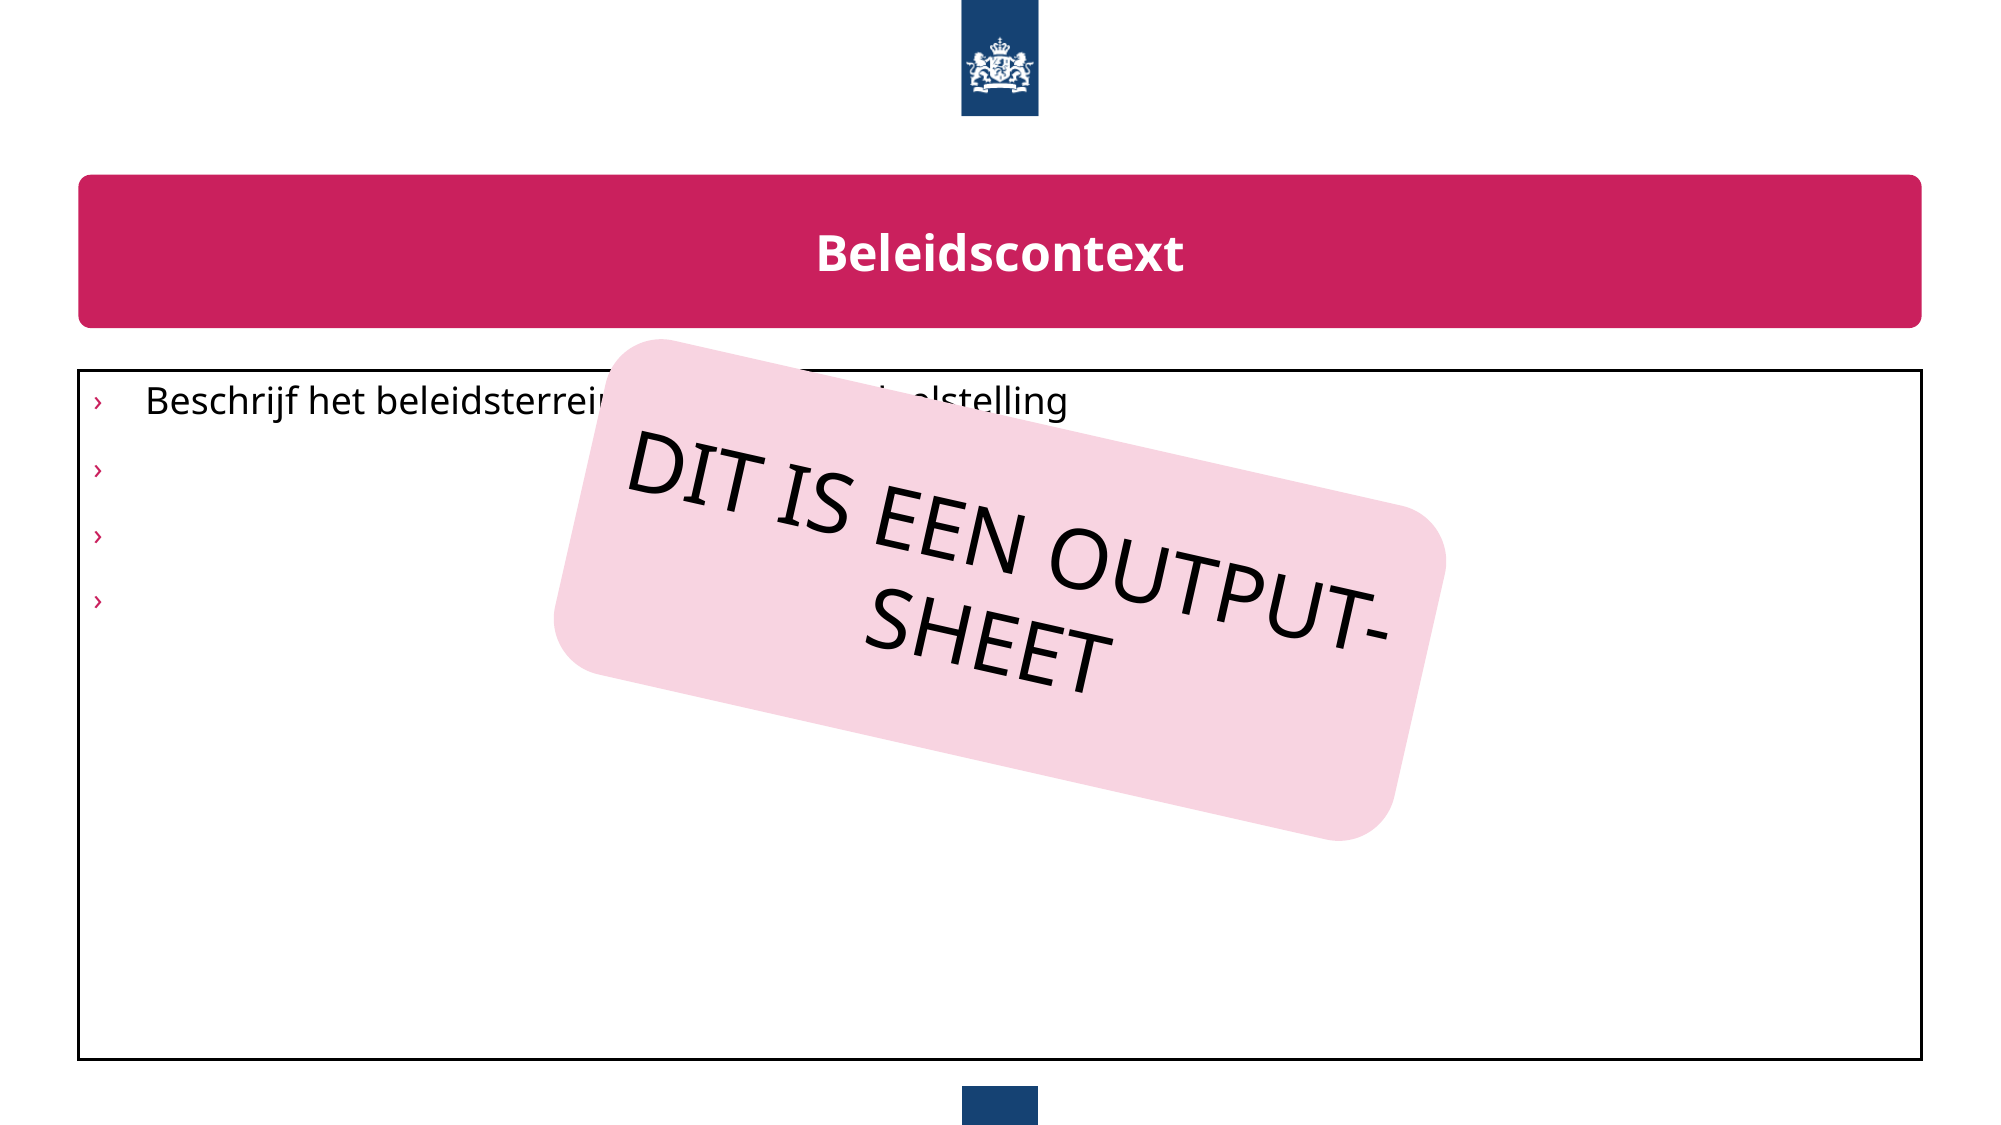

Beleidscontext
Beschrijf het beleidsterrein en de beleidsdoelstelling
DIT IS EEN OUTPUT-SHEET